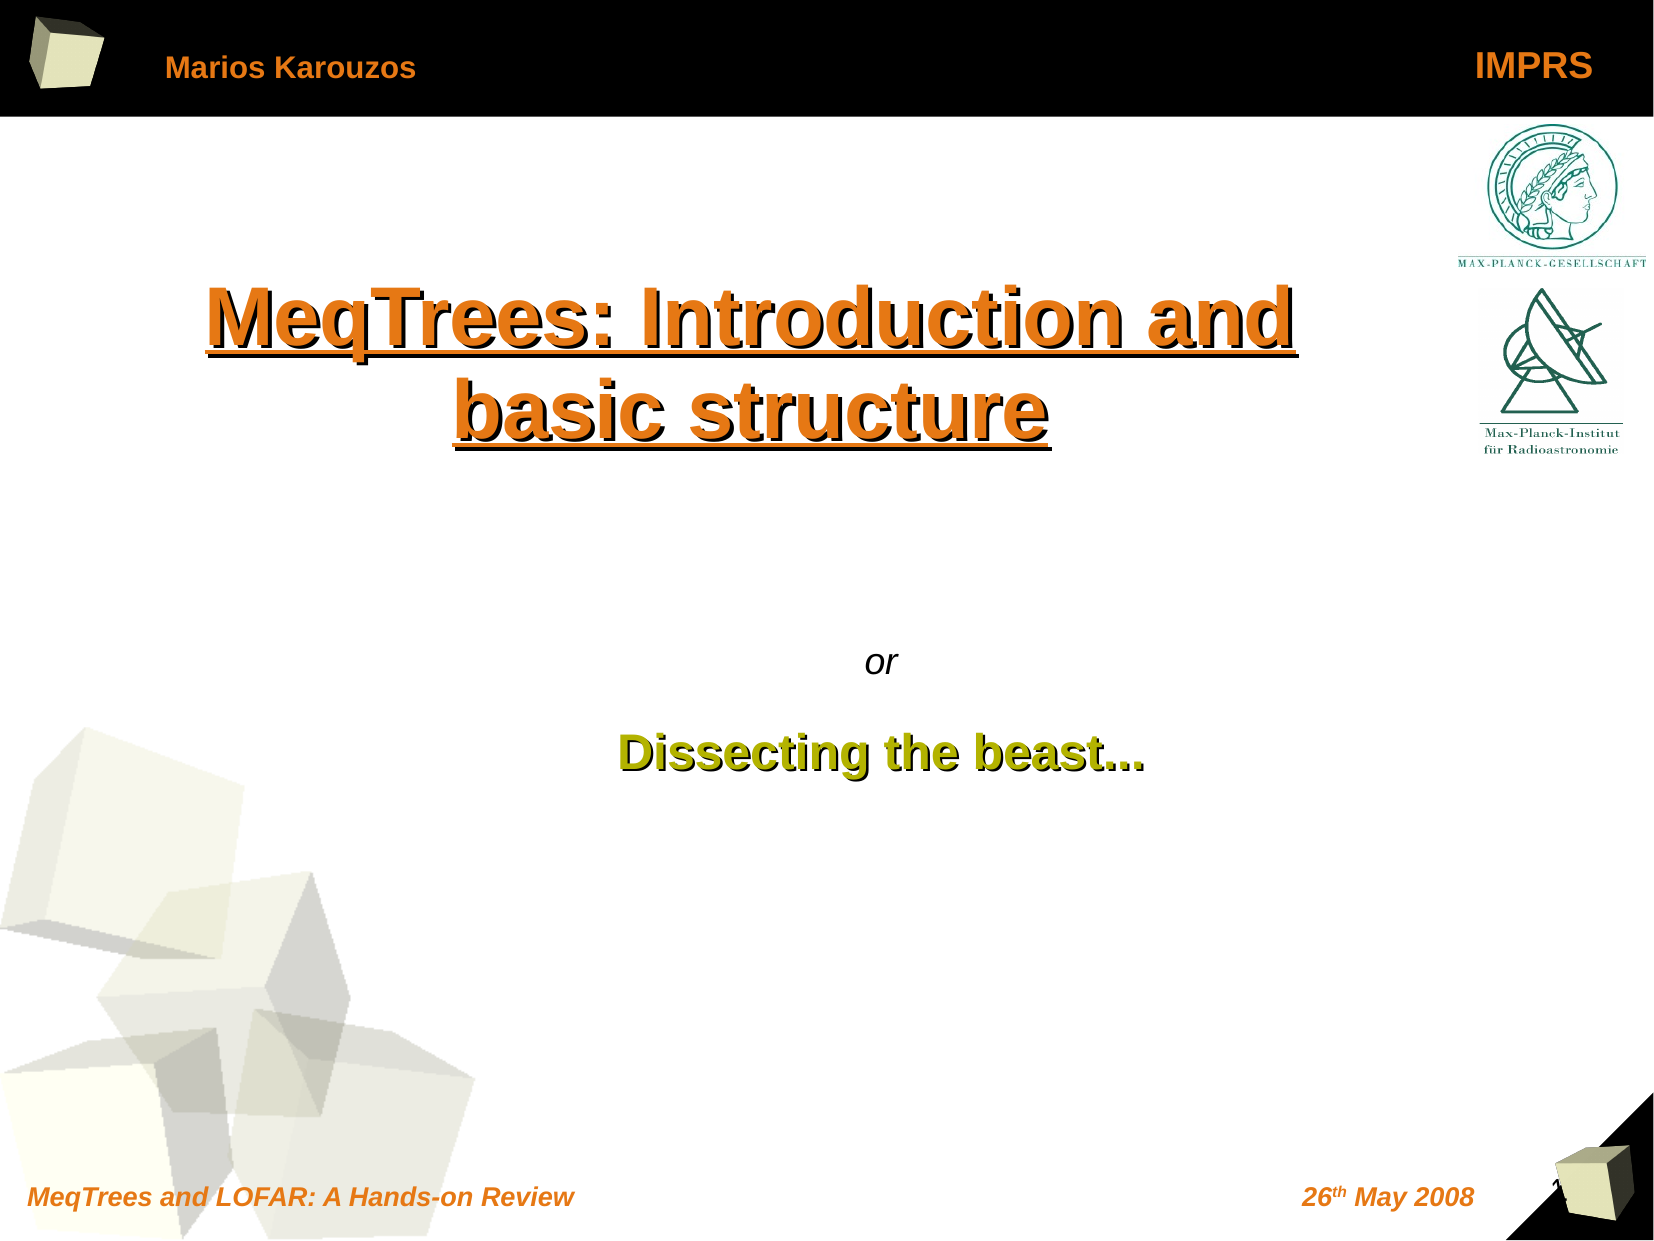

Marios Karouzos														 IMPRS
MeqTrees: Introduction and basic structure
or
Dissecting the beast...
MeqTrees and LOFAR: A Hands-on Review										26th May 2008